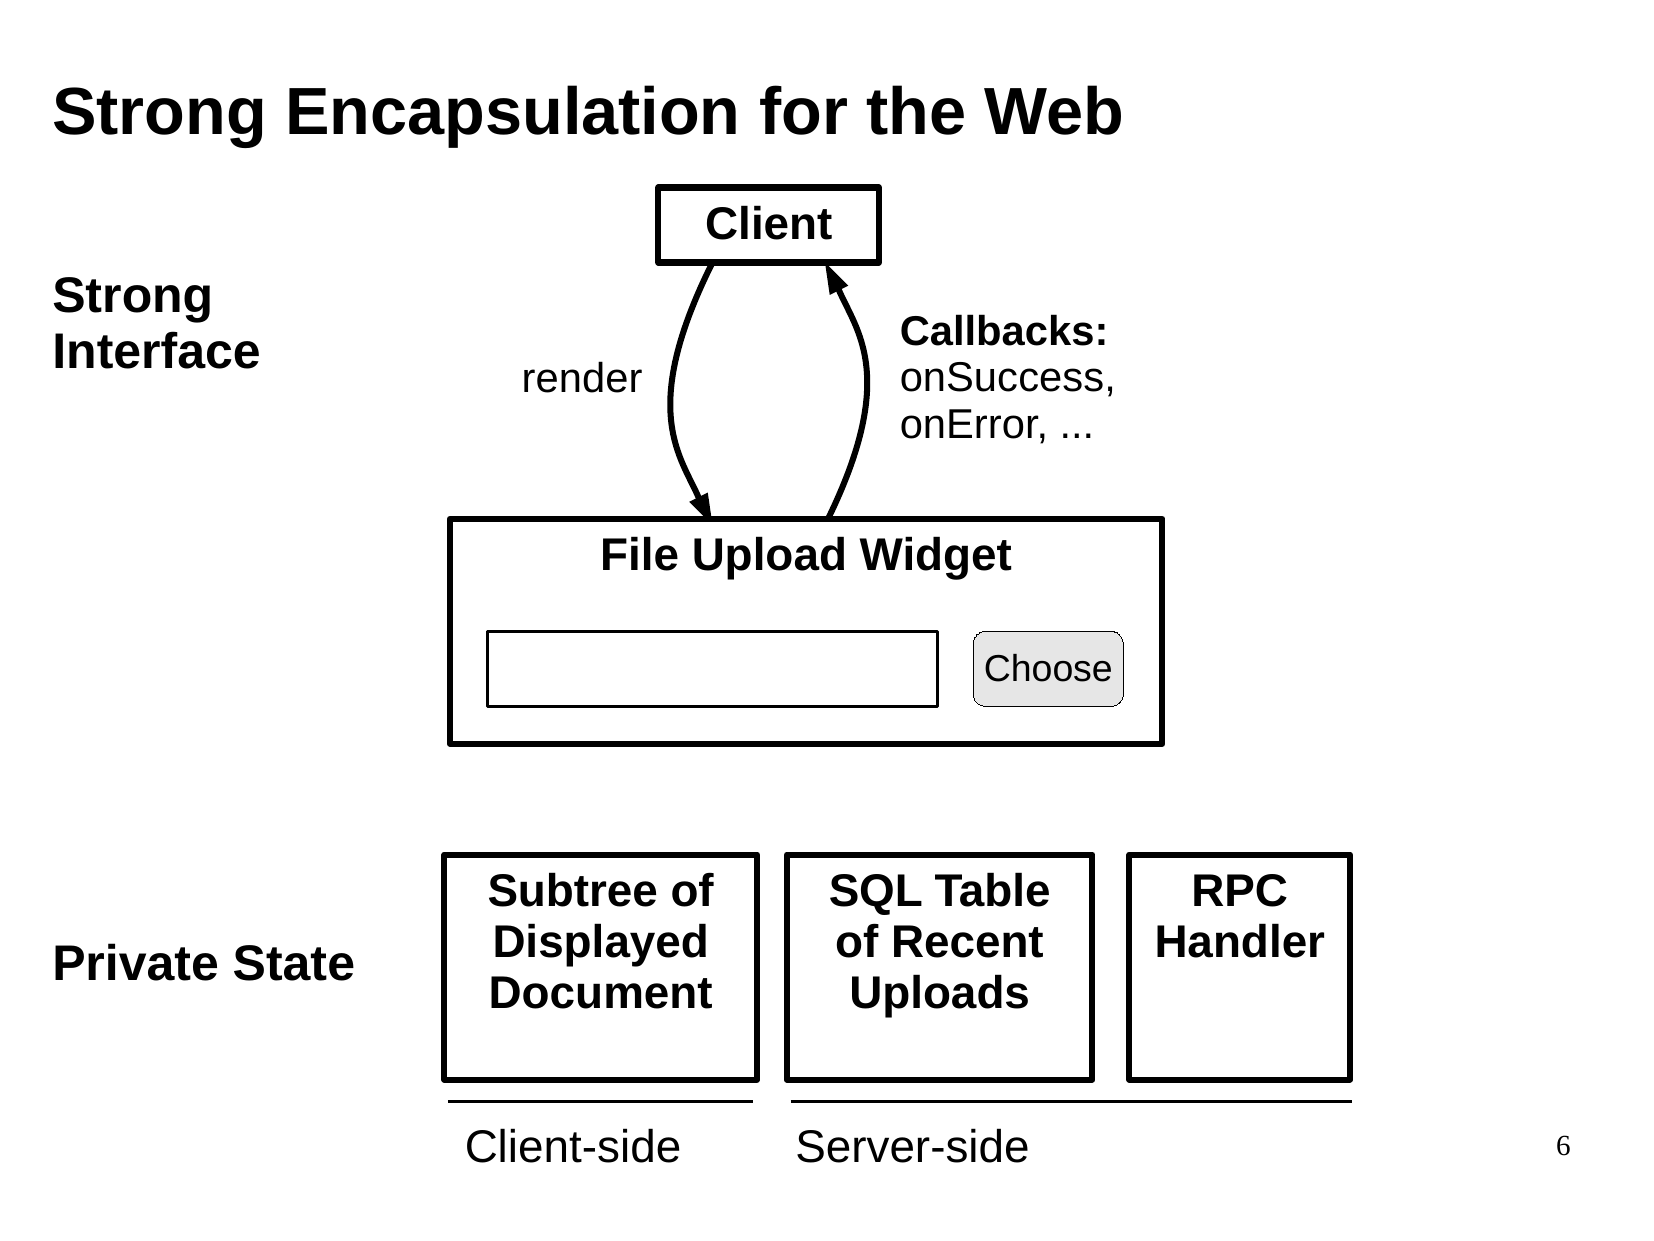

Strong Encapsulation for the Web
Client
Strong Interface
render
Callbacks: onSuccess, onError, ...
File Upload Widget
Choose
Subtree of Displayed Document
Private State
Client-side
SQL Table of Recent Uploads
RPC Handler
Server-side
6